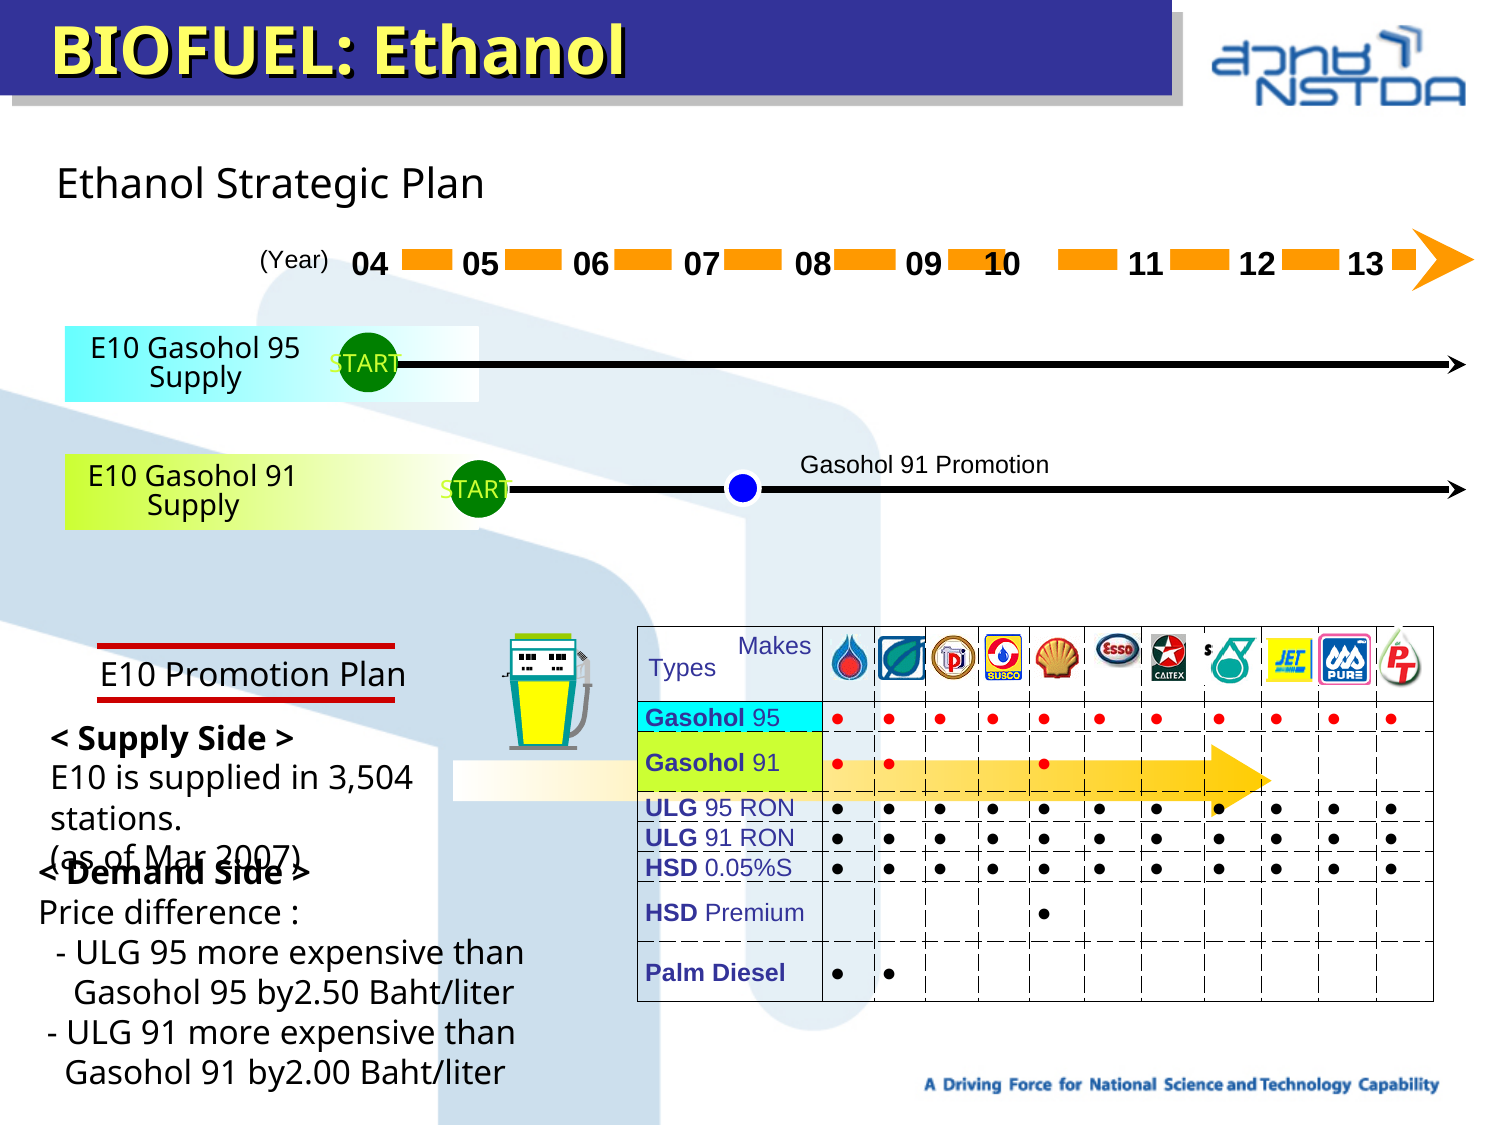

BIOFUEL: Ethanol
Ethanol Strategic Plan
| 04 | 05 | 06 | 07 | 08 | 09 | 10 | 11 | 12 | 13 |
| --- | --- | --- | --- | --- | --- | --- | --- | --- | --- |
(Year)
E10 Gasohol 95 Supply
START
Gasohol 91 Promotion
START
E10 Gasohol 91 Supply
Makes
| | | | | | | | | | | | |
| --- | --- | --- | --- | --- | --- | --- | --- | --- | --- | --- | --- |
| Gasohol 95 | ● | ● | ● | ● | ● | ● | ● | ● | ● | ● | ● |
| Gasohol 91 | ● | ● | | | ● | | | | | | |
| ULG 95 RON | ● | ● | ● | ● | ● | ● | ● | ● | ● | ● | ● |
| ULG 91 RON | ● | ● | ● | ● | ● | ● | ● | ● | ● | ● | ● |
| HSD 0.05%S | ● | ● | ● | ● | ● | ● | ● | ● | ● | ● | ● |
| HSD Premium | | | | | ● | | | | | | |
| Palm Diesel | ● | ● | | | | | | | | | |
Types
E10 Promotion Plan
< Supply Side >
E10 is supplied in 3,504 stations.
(as of Mar 2007)
< Demand Side >
Price difference :
 - ULG 95 more expensive than
 Gasohol 95 by2.50 Baht/liter
 - ULG 91 more expensive than
 Gasohol 91 by2.00 Baht/liter